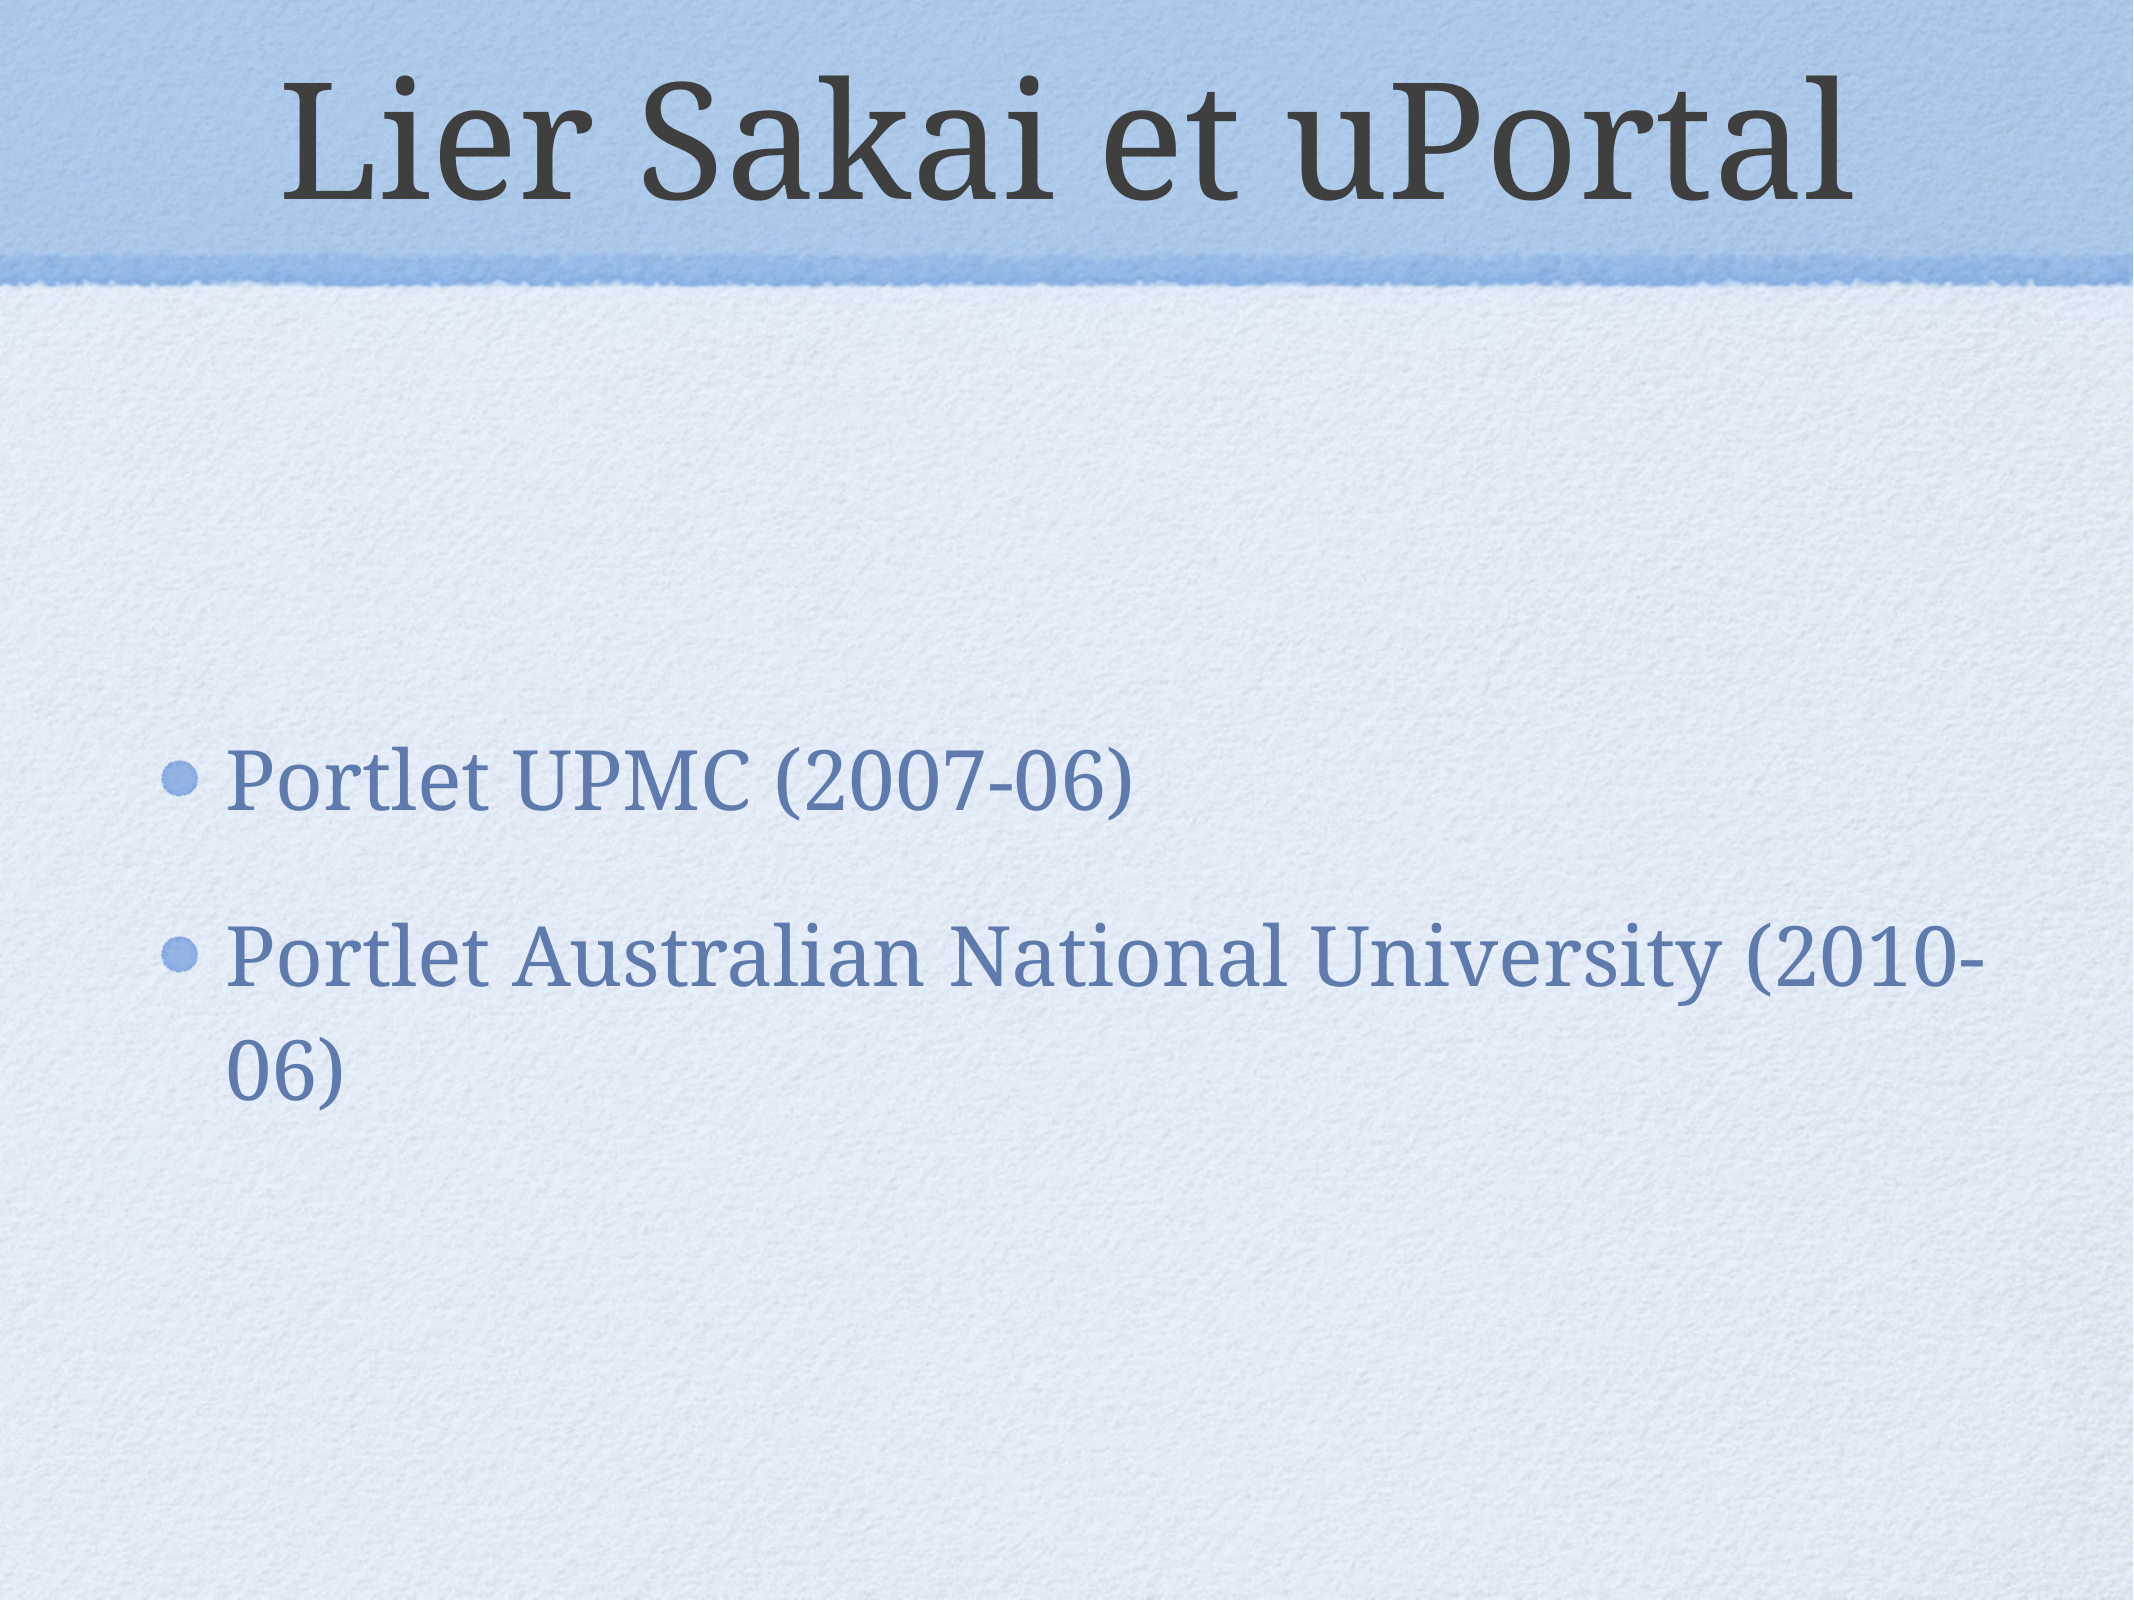

# Lier Sakai et uPortal
Portlet UPMC (2007-06)
Portlet Australian National University (2010-06)